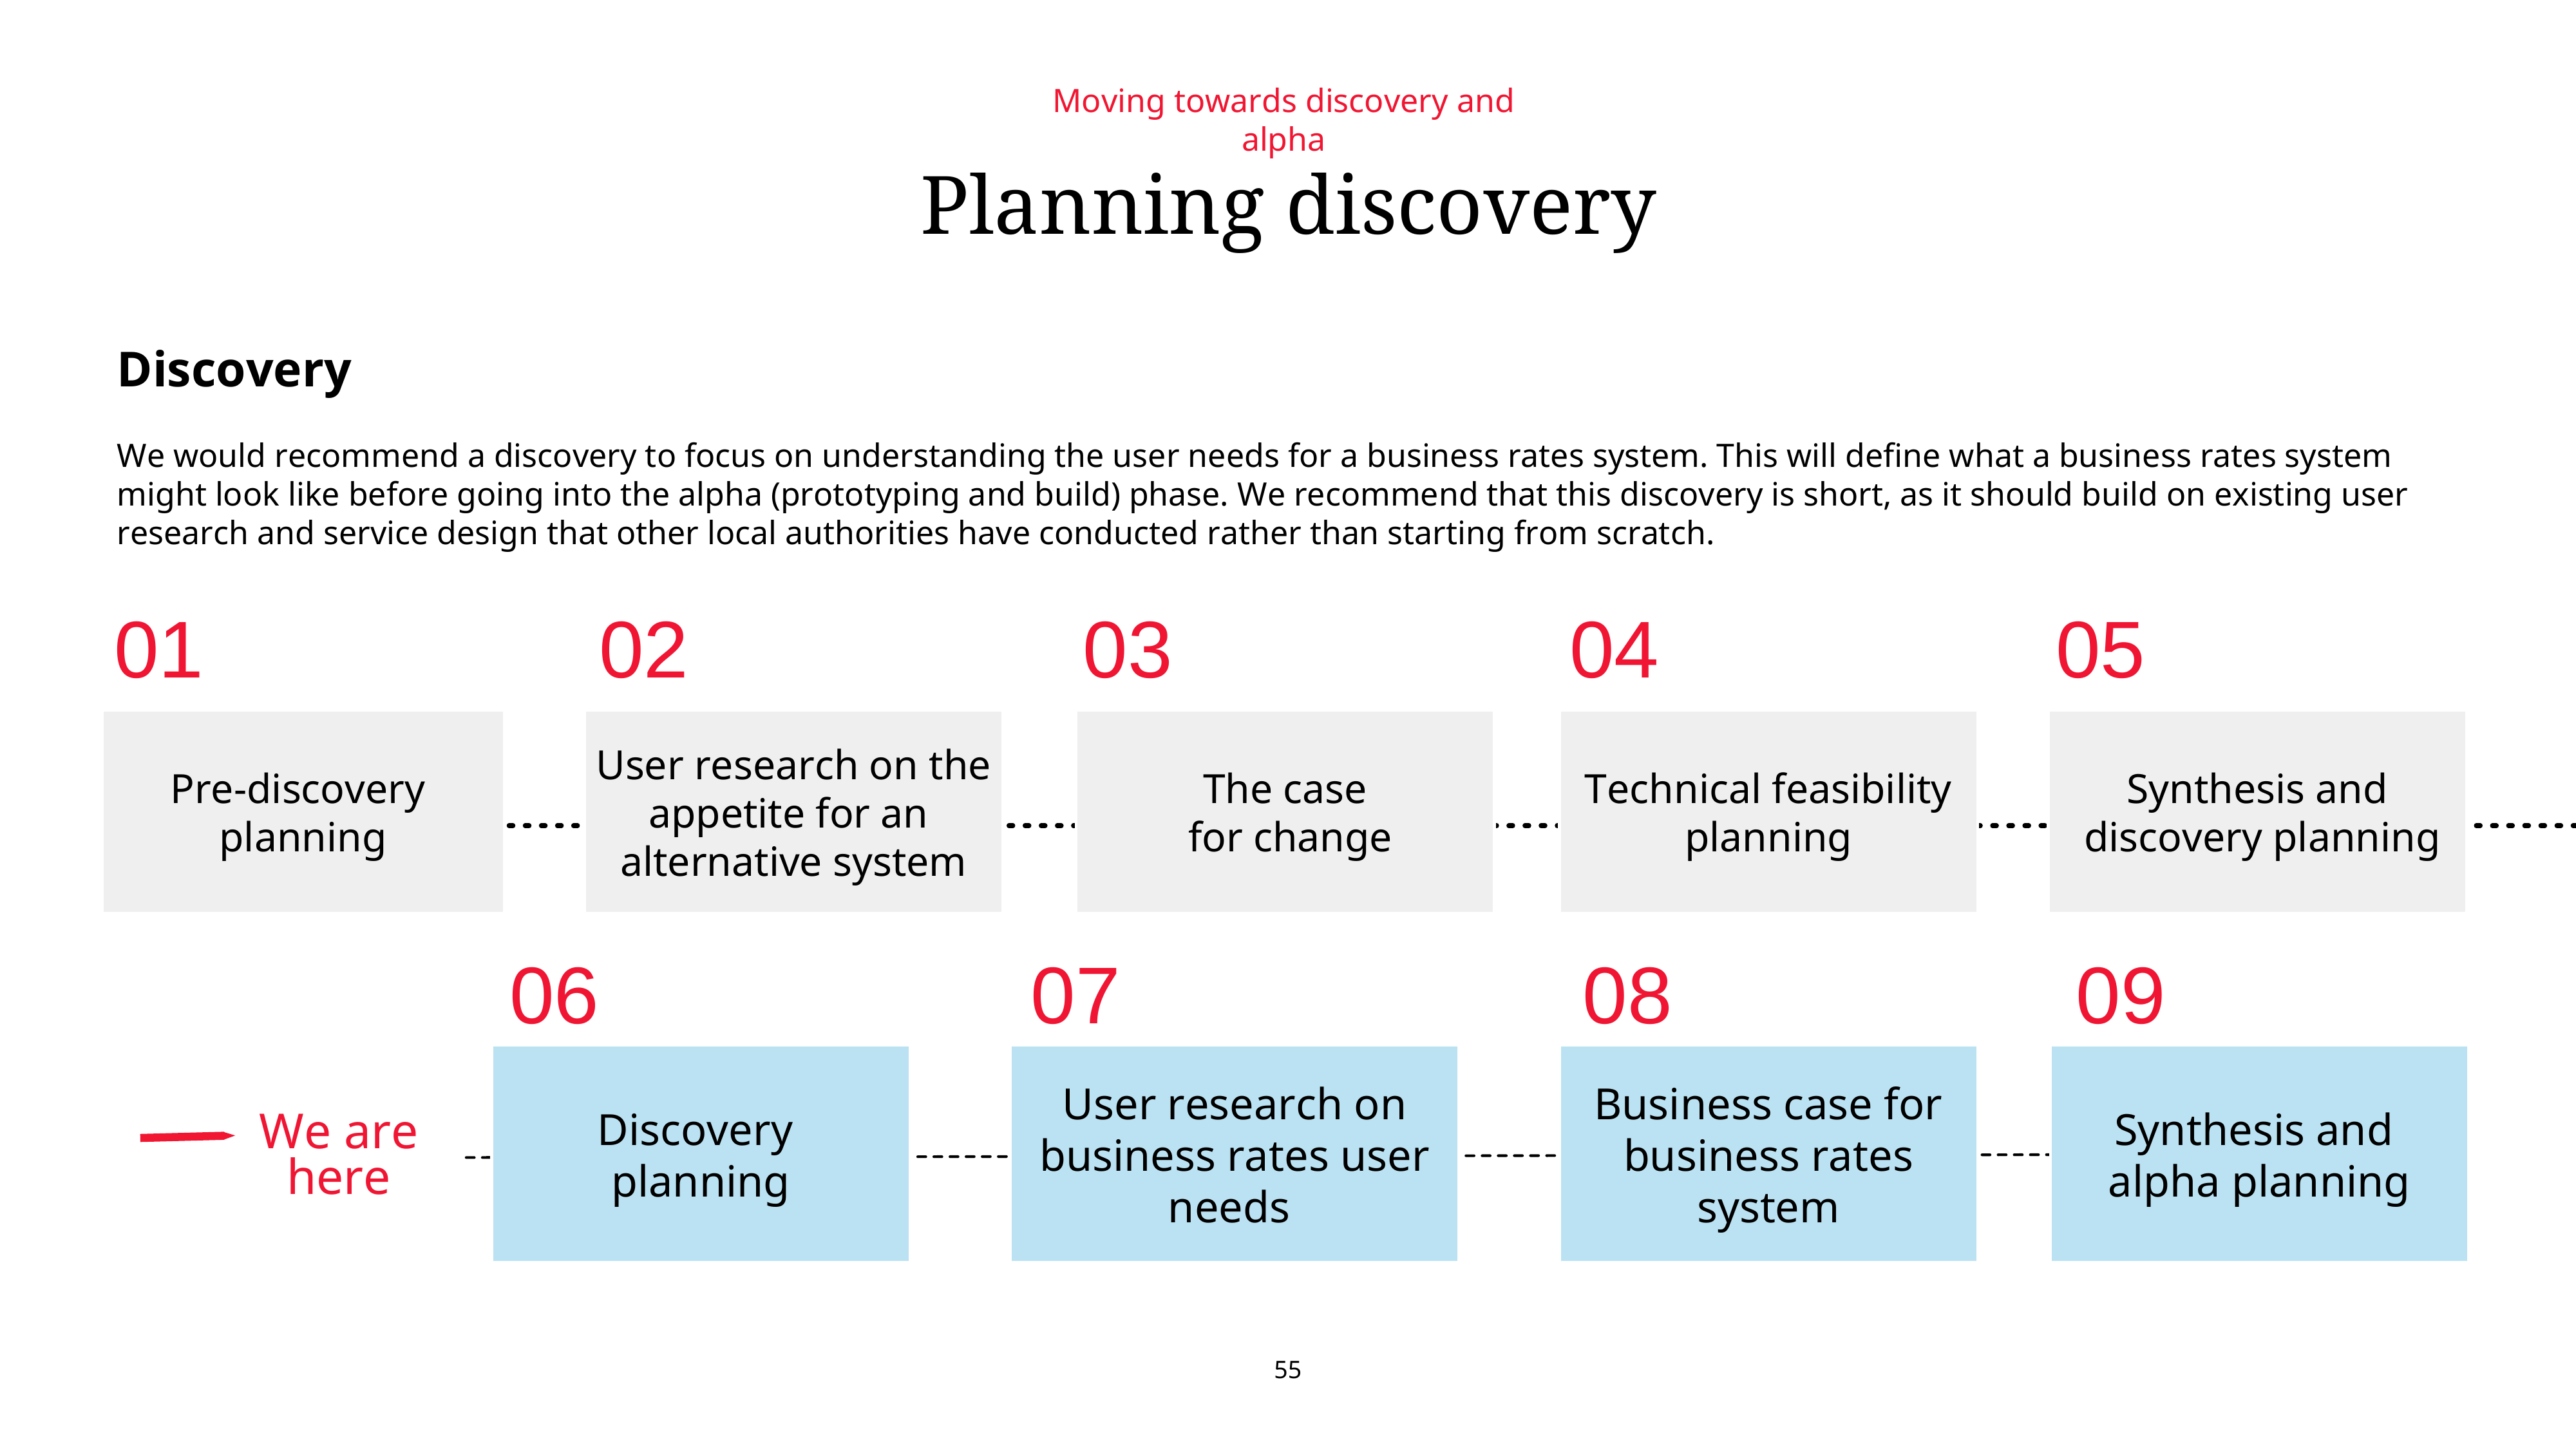

Moving towards discovery and alpha
Planning discovery
Discovery
We would recommend a discovery to focus on understanding the user needs for a business rates system. This will define what a business rates system might look like before going into the alpha (prototyping and build) phase. We recommend that this discovery is short, as it should build on existing user research and service design that other local authorities have conducted rather than starting from scratch.
01
02
03
04
05
Pre-discovery
planning
User research on the appetite for an
alternative system
The case
 for change
Technical feasibility planning
Synthesis and
 discovery planning
06
07
08
09
Discovery
planning
User research on business rates user needs
Business case for business rates system
Synthesis and
alpha planning
We are here